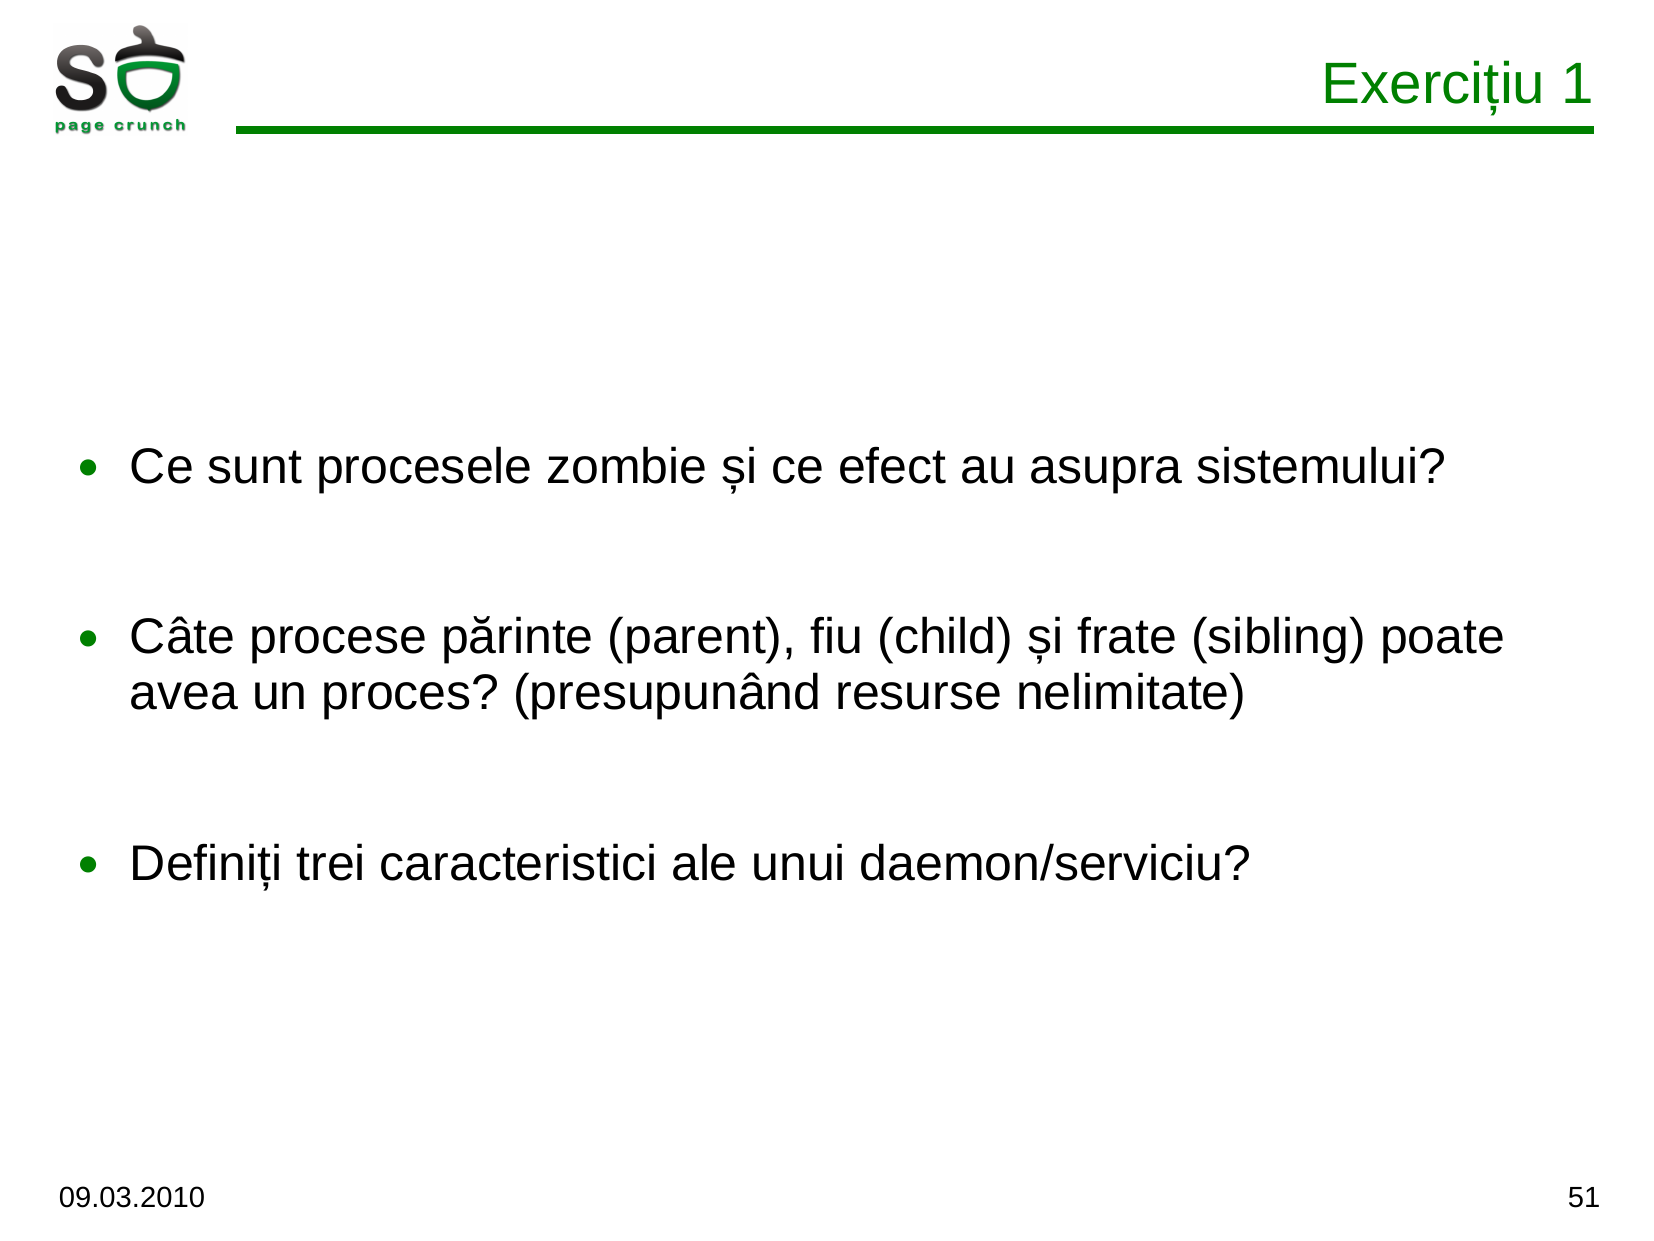

# Exercițiu 1
Ce sunt procesele zombie și ce efect au asupra sistemului?
Câte procese părinte (parent), fiu (child) și frate (sibling) poate avea un proces? (presupunând resurse nelimitate)
Definiți trei caracteristici ale unui daemon/serviciu?
09.03.2010
51